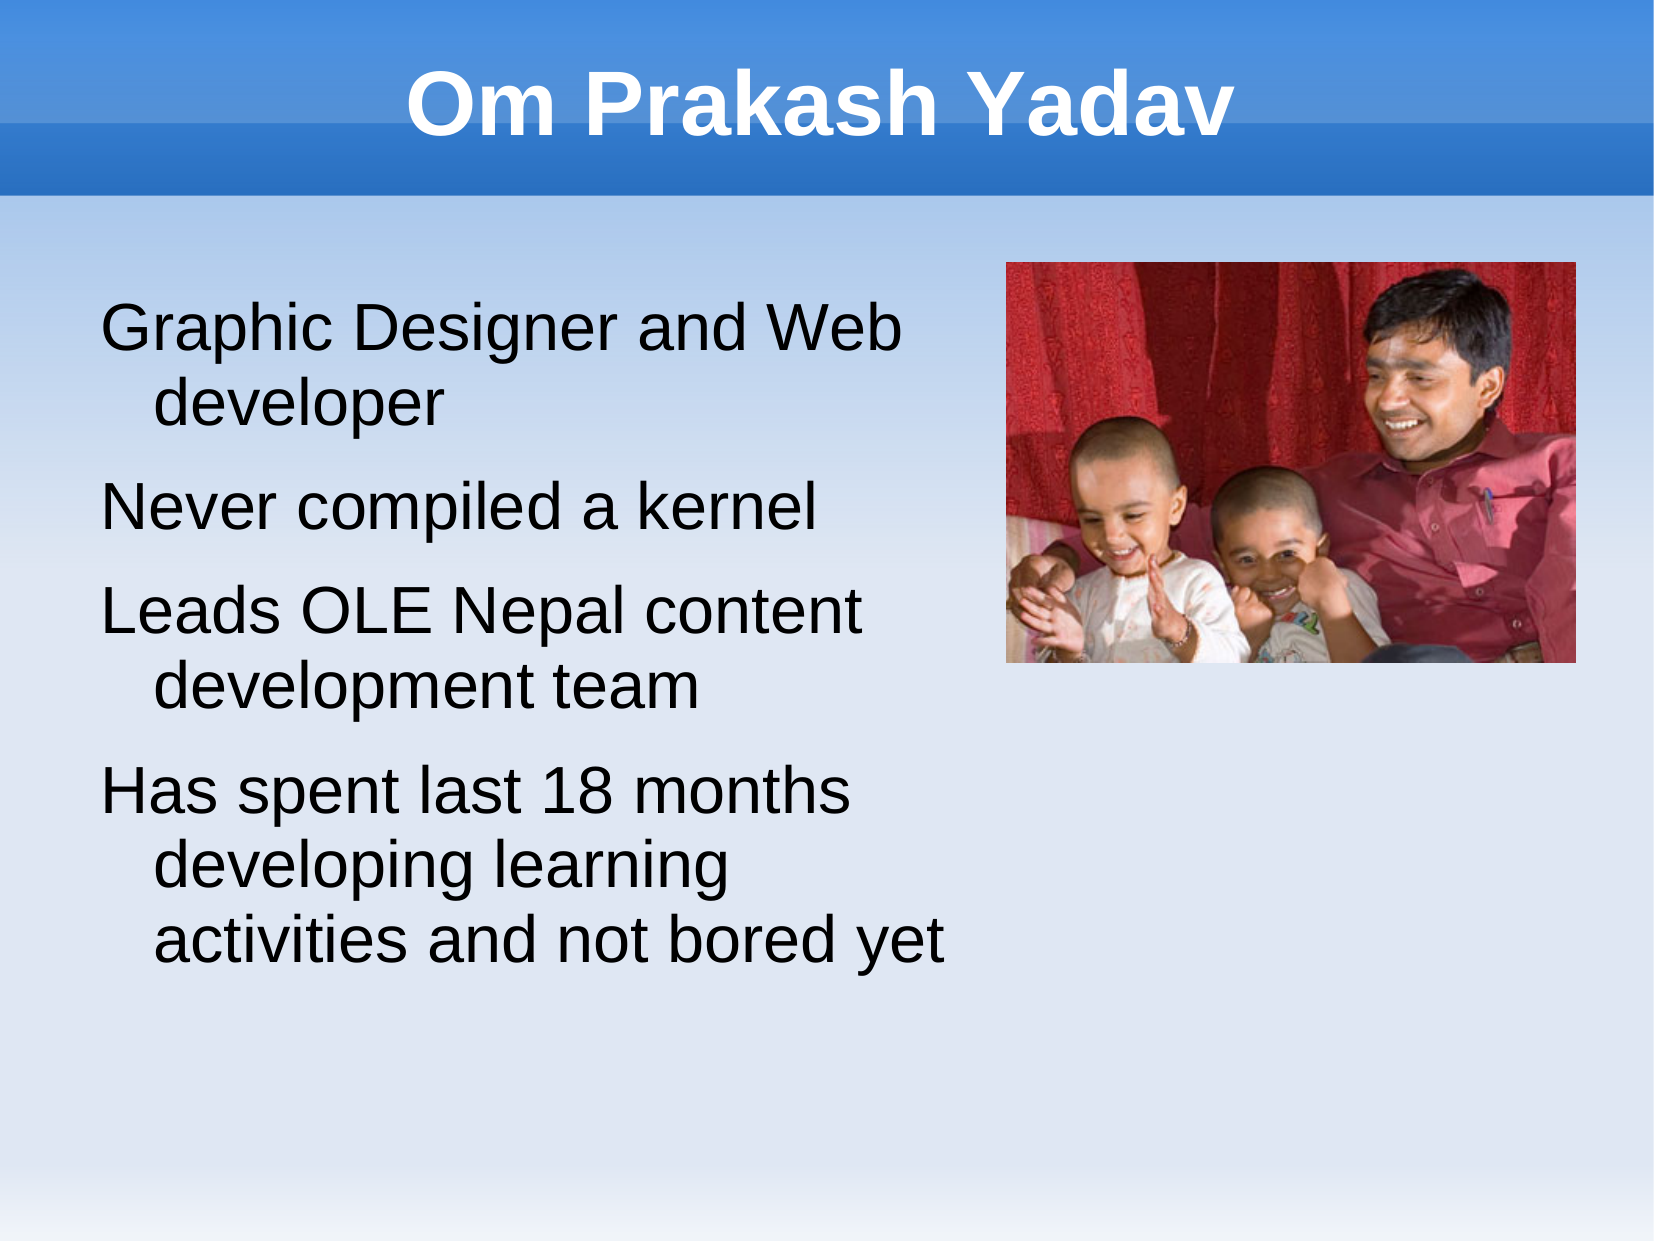

# Om Prakash Yadav
Graphic Designer and Web developer
Never compiled a kernel
Leads OLE Nepal content development team
Has spent last 18 months developing learning activities and not bored yet